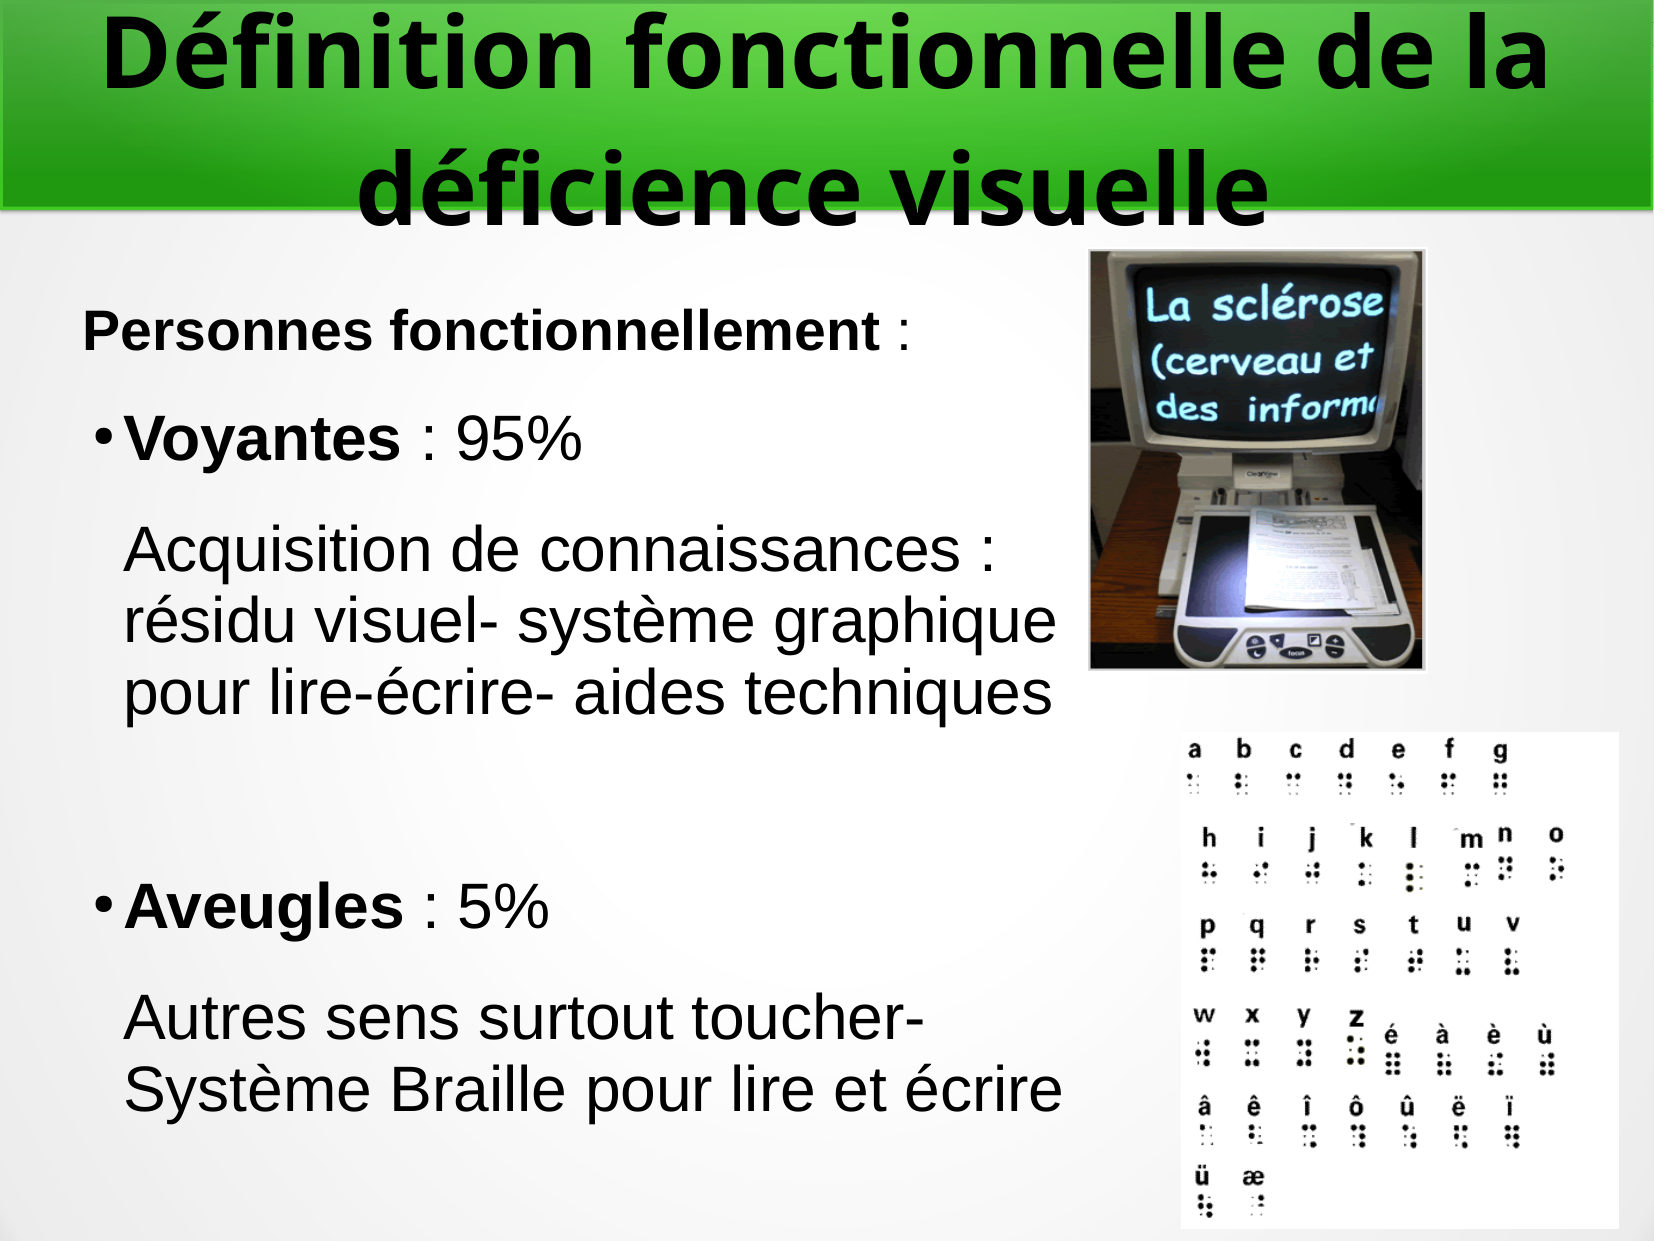

# Définition fonctionnelle de la déficience visuelle
Personnes fonctionnellement :
Voyantes : 95%
Acquisition de connaissances : résidu visuel- système graphique pour lire-écrire- aides techniques
Aveugles : 5%
Autres sens surtout toucher- Système Braille pour lire et écrire